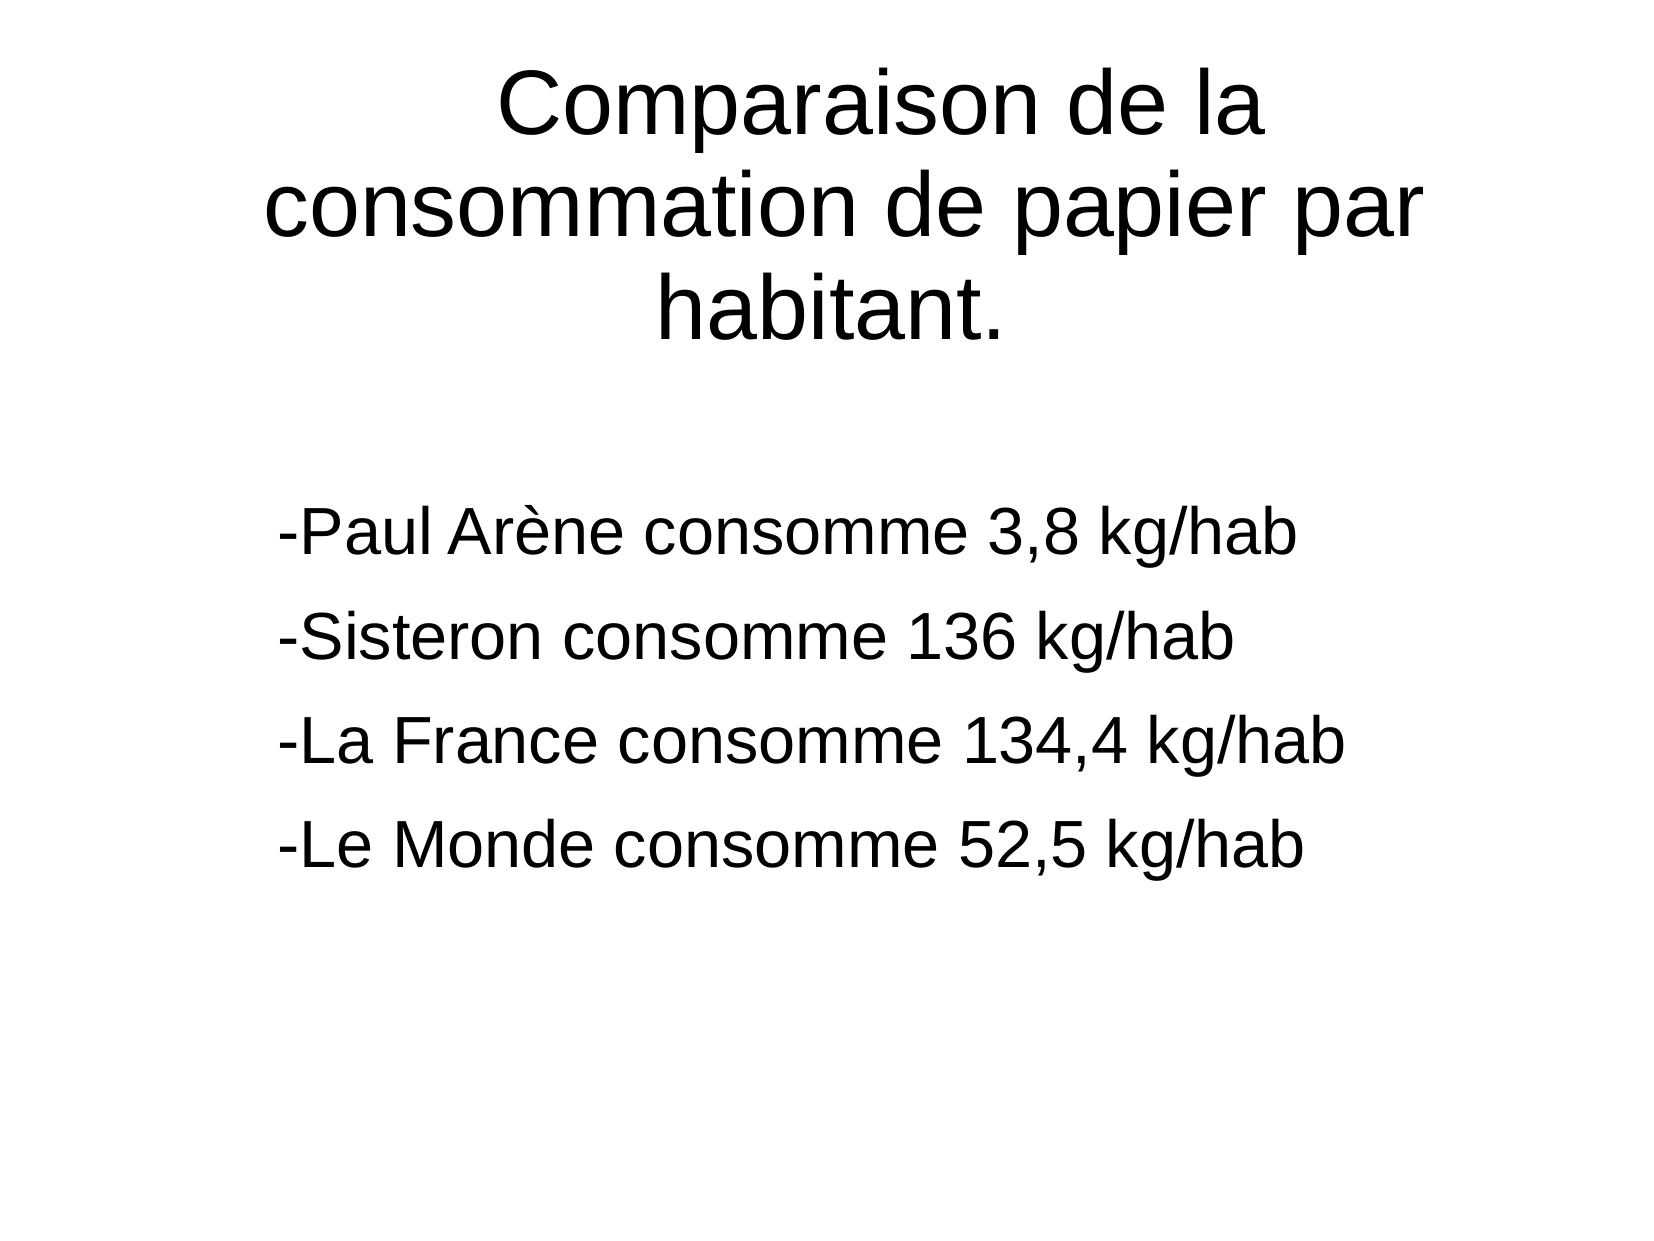

# Comparaison de la consommation de papier par habitant.
-Paul Arène consomme 3,8 kg/hab
-Sisteron consomme 136 kg/hab
-La France consomme 134,4 kg/hab
-Le Monde consomme 52,5 kg/hab